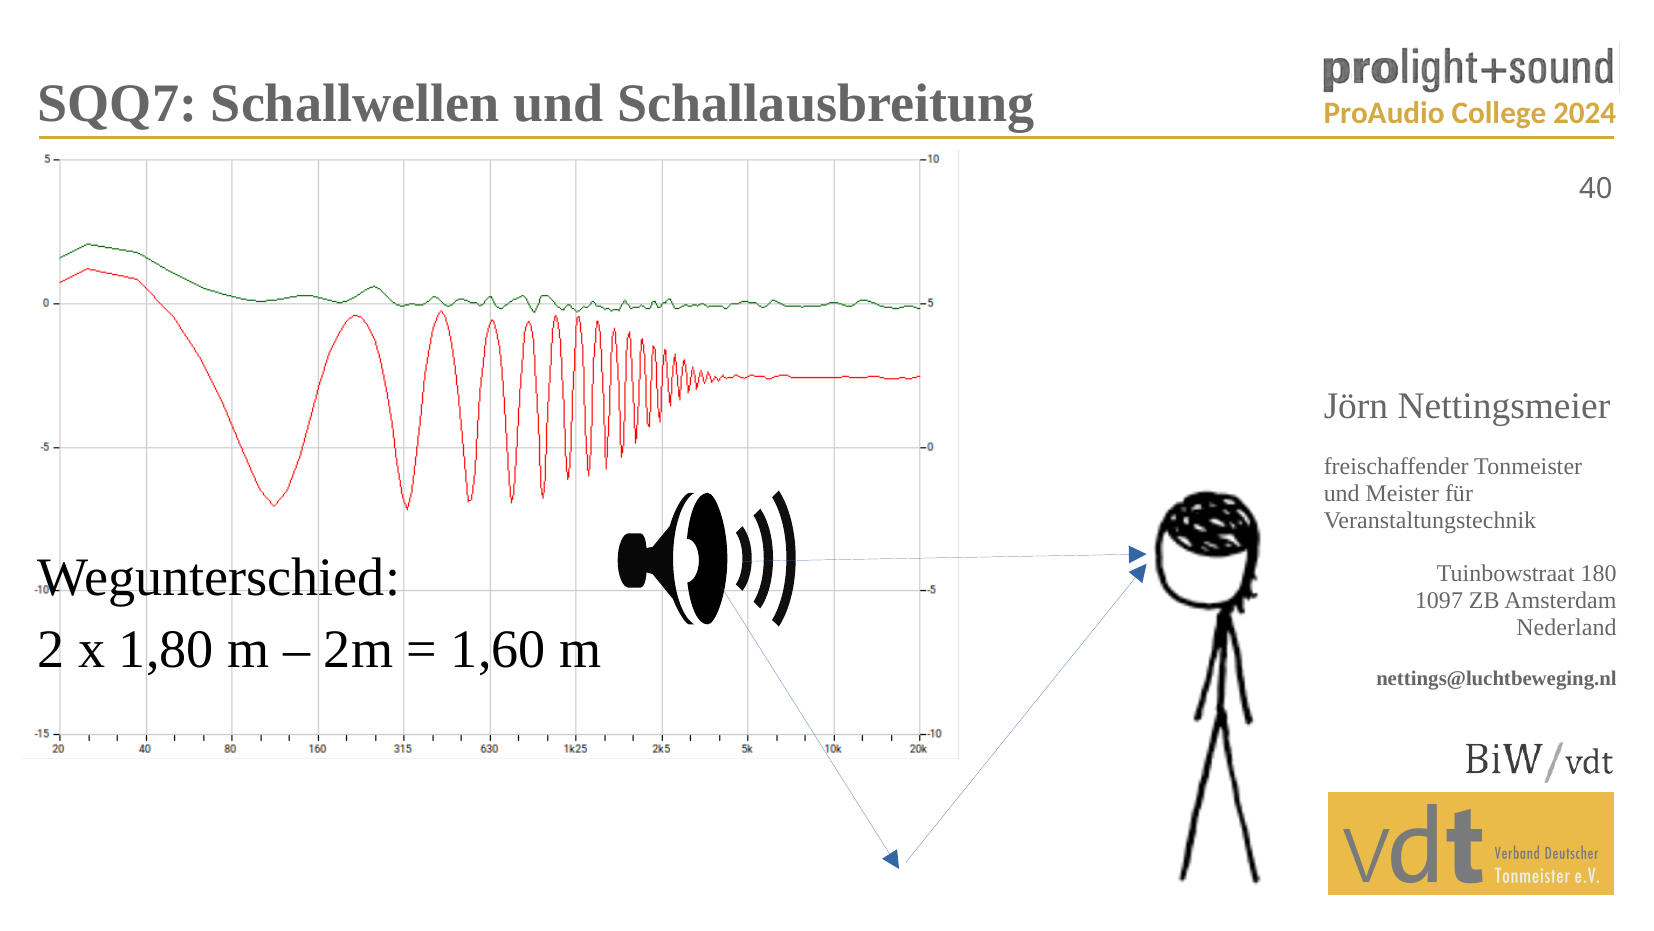

SQQ7: Schallwellen und Schallausbreitung
40
# Wegunterschied:
2 x 1,80 m – 2m = 1,60 m